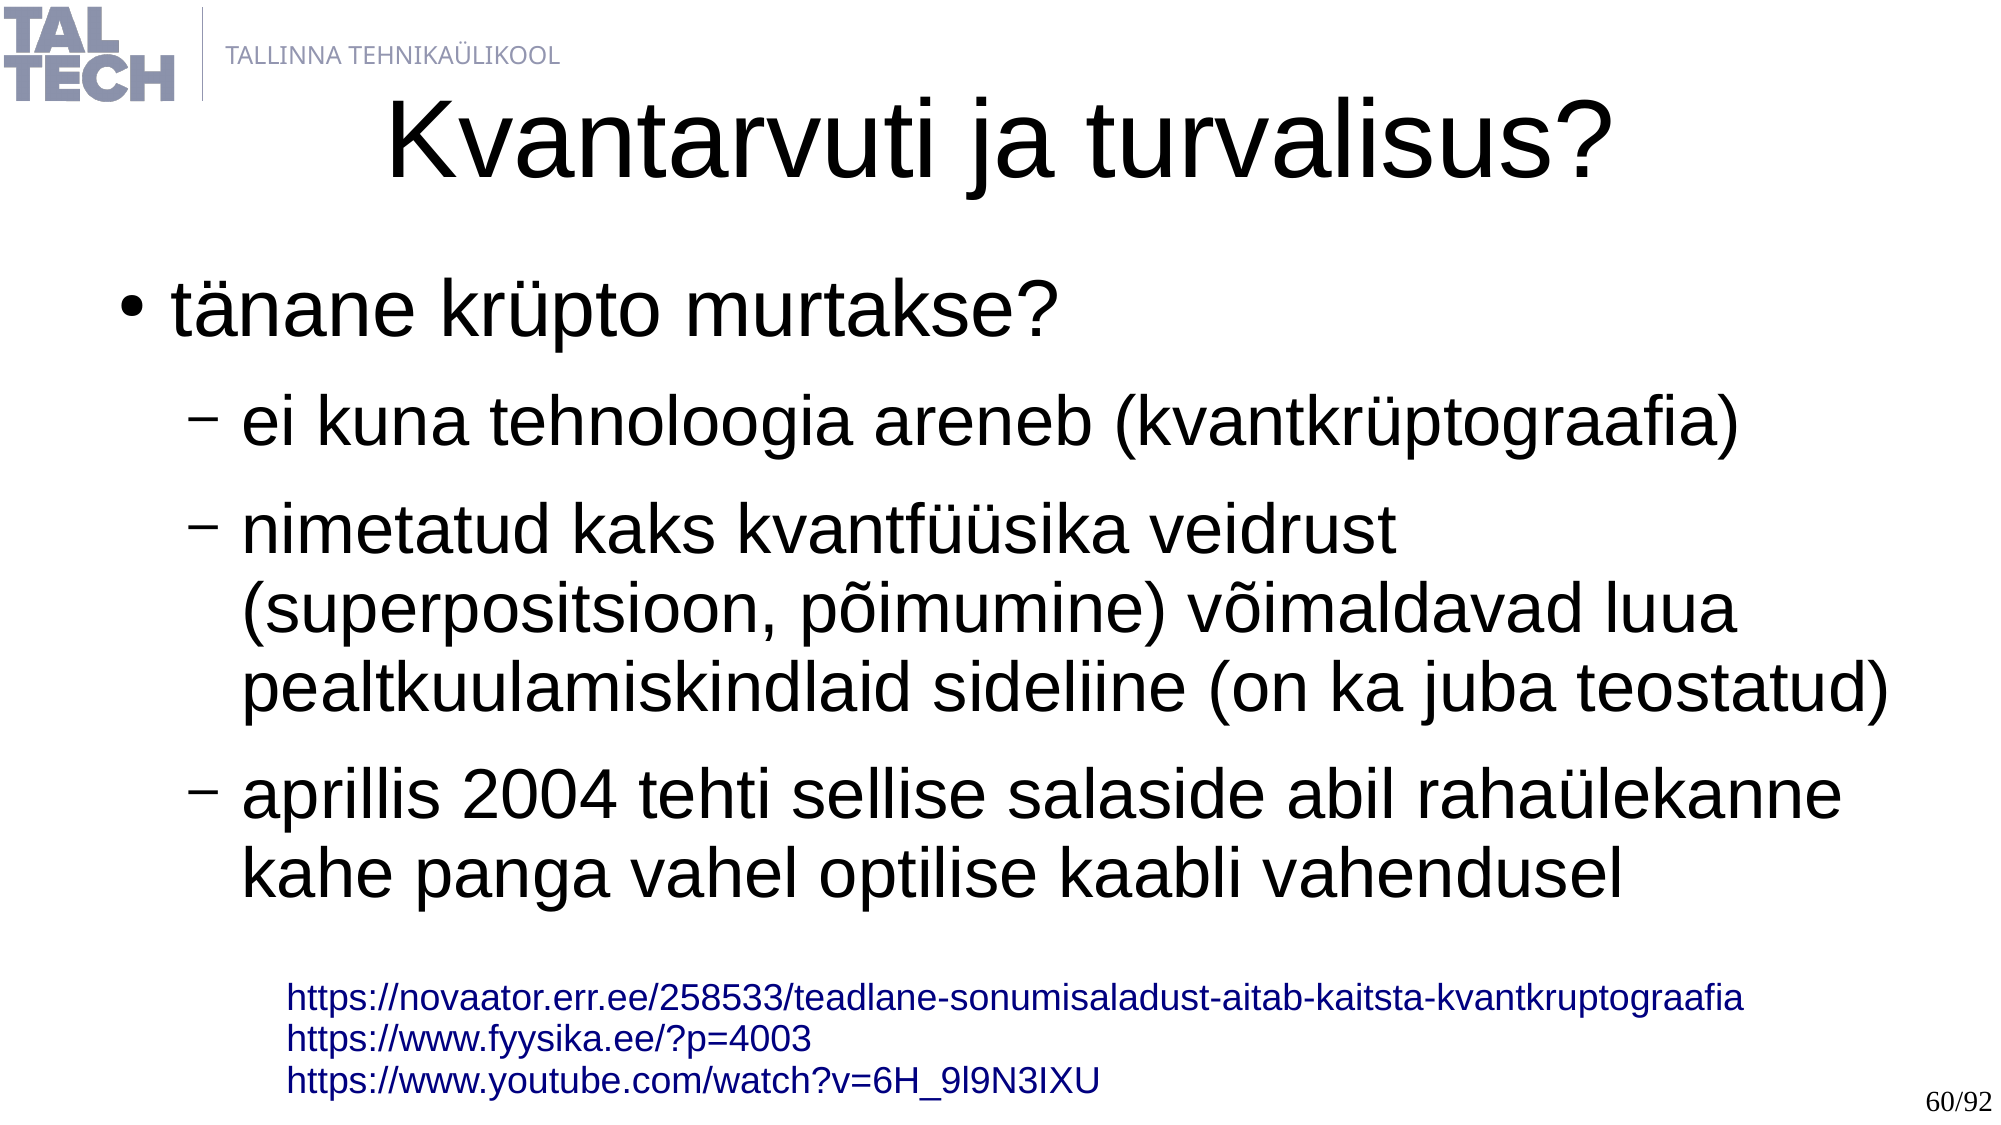

# Kvantarvuti ja turvalisus?
tänane krüpto murtakse?
ei kuna tehnoloogia areneb (kvantkrüptograafia)
nimetatud kaks kvantfüüsika veidrust (superpositsioon, põimumine) võimaldavad luua pealtkuulamiskindlaid sideliine (on ka juba teostatud)
aprillis 2004 tehti sellise salaside abil rahaülekanne kahe panga vahel optilise kaabli vahendusel
https://novaator.err.ee/258533/teadlane-sonumisaladust-aitab-kaitsta-kvantkruptograafia
https://www.fyysika.ee/?p=4003
https://www.youtube.com/watch?v=6H_9l9N3IXU
60